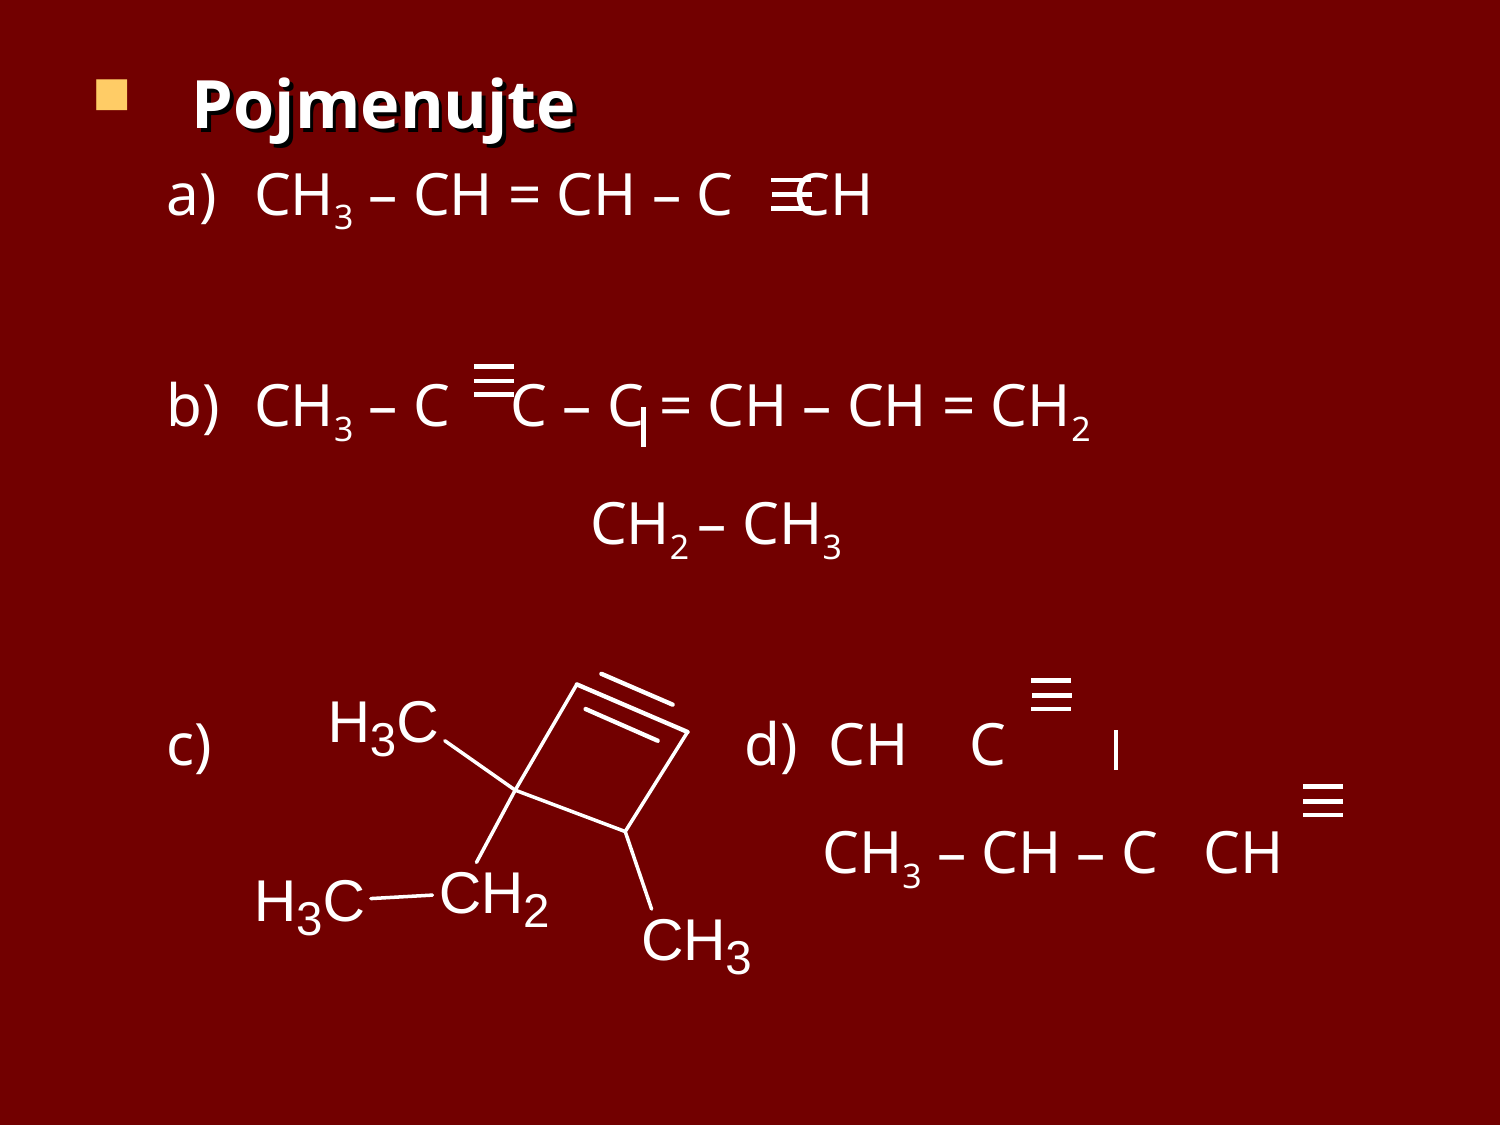

#
Pojmenujte
CH3 – CH = CH – C CH
CH3 – C C – C = CH – CH = CH2
		 CH2 – CH3
c) d) CH C
 CH3 – CH – C CH